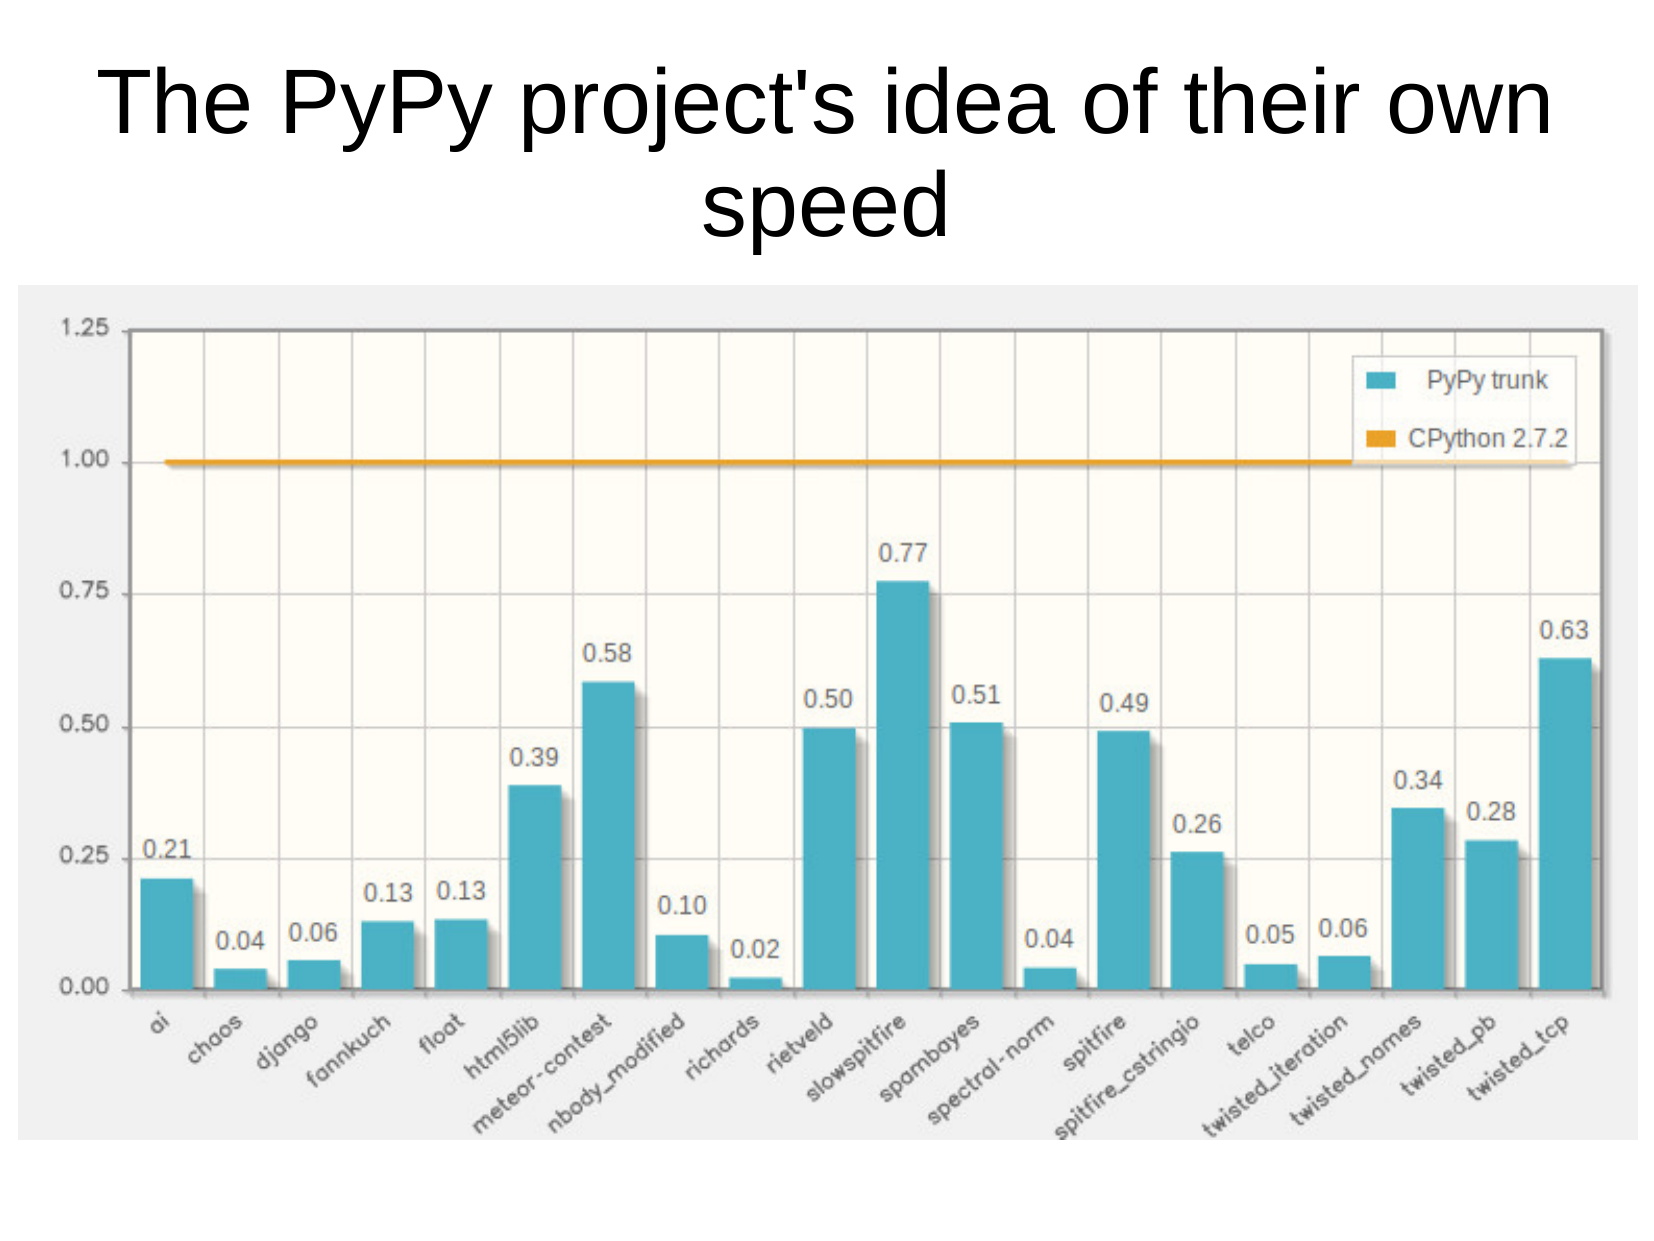

# The PyPy project's idea of their own speed